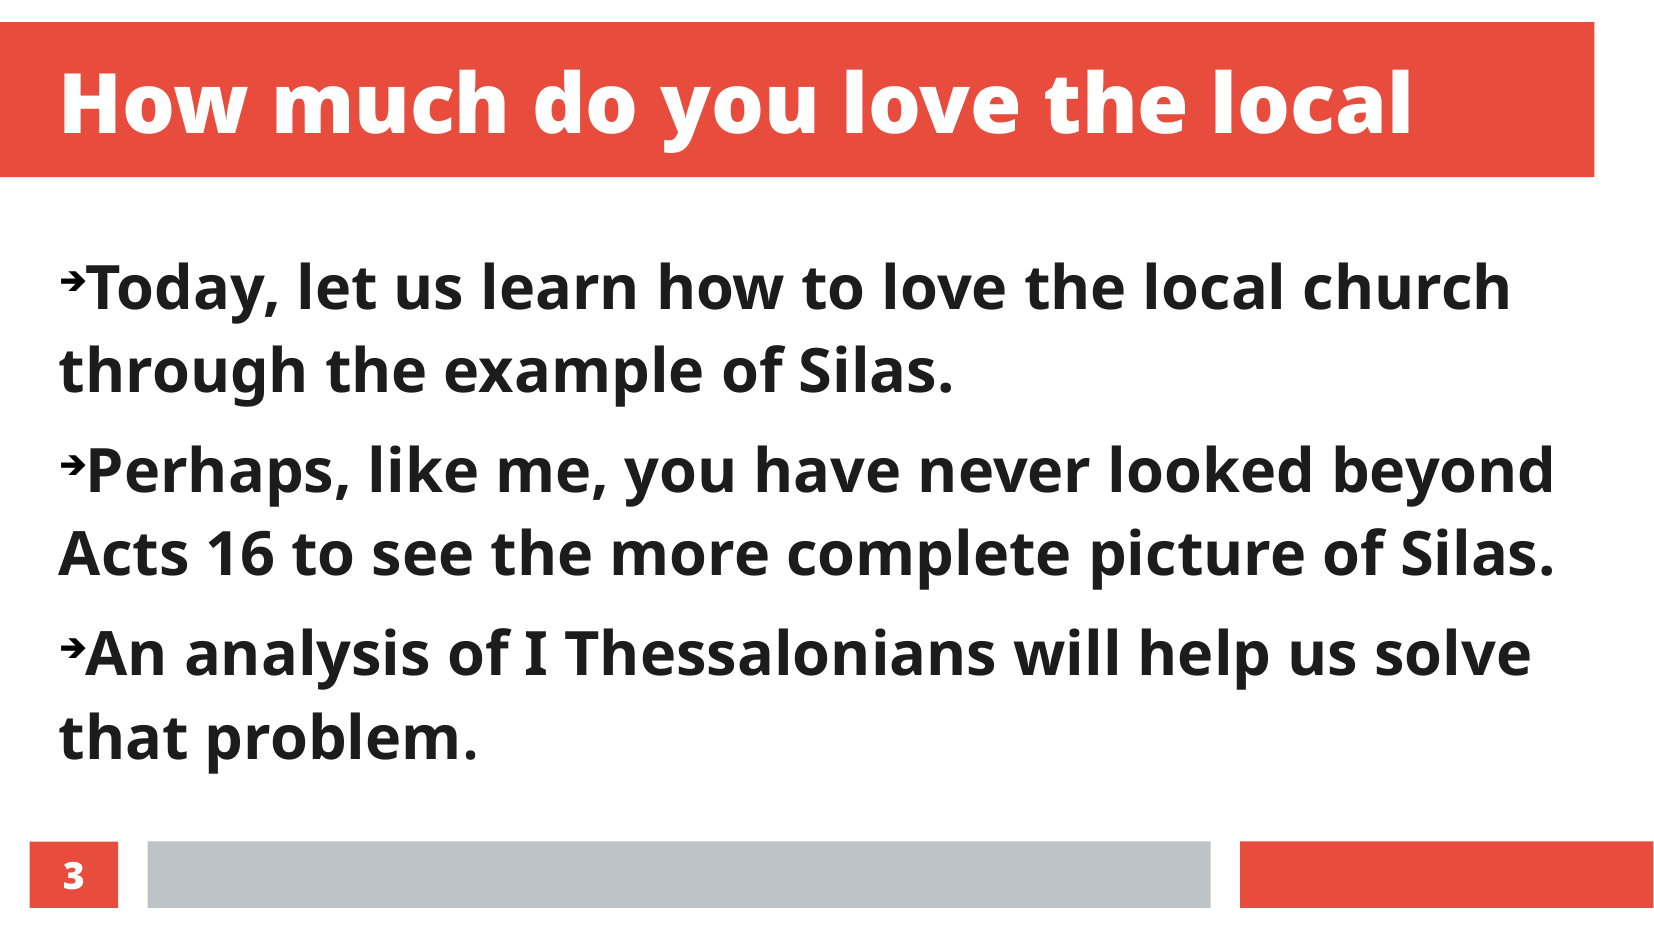

# How much do you love the local church?
Today, let us learn how to love the local church through the example of Silas.
Perhaps, like me, you have never looked beyond Acts 16 to see the more complete picture of Silas.
An analysis of I Thessalonians will help us solve that problem.
3